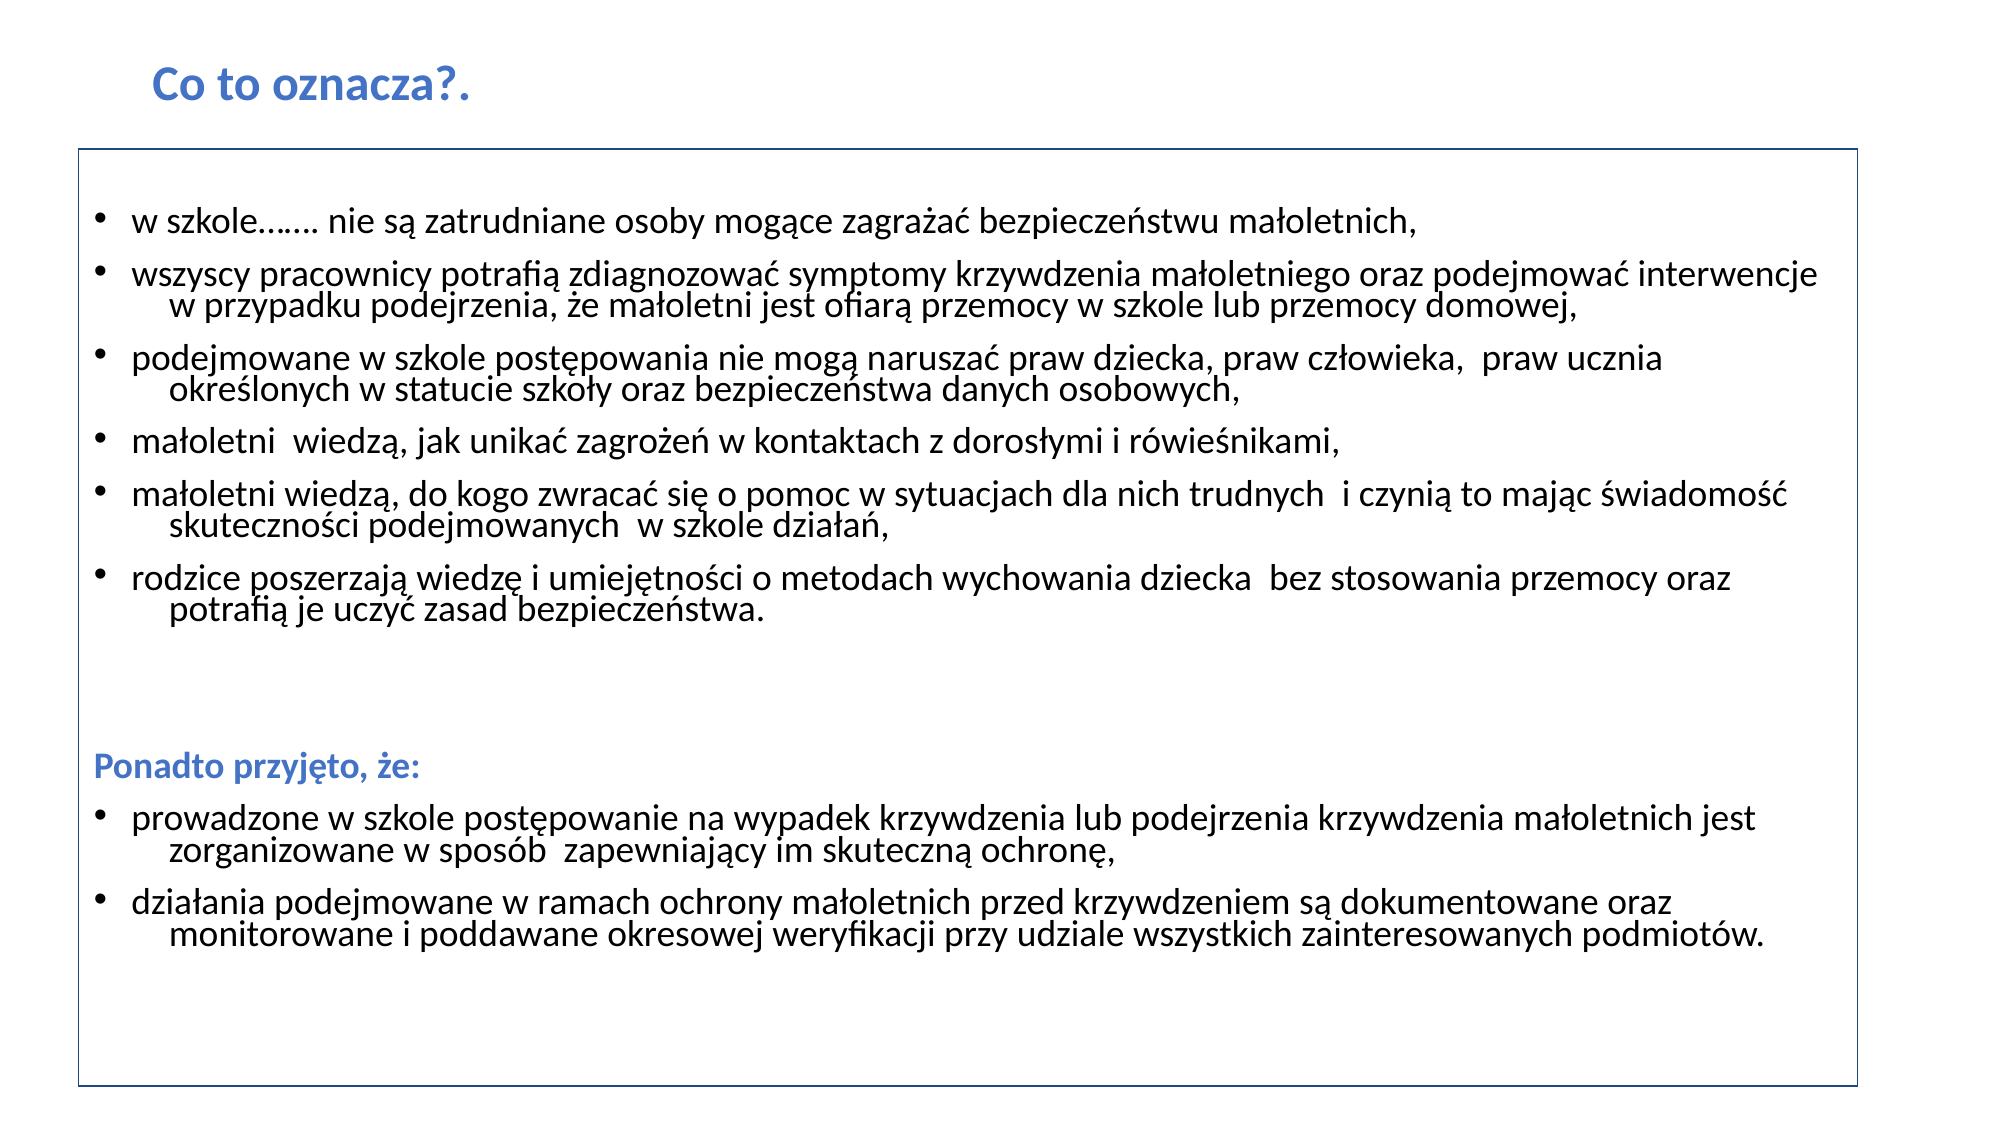

# Co to oznacza?.
w szkole……. nie są zatrudniane osoby mogące zagrażać bezpieczeństwu małoletnich,
wszyscy pracownicy potrafią zdiagnozować symptomy krzywdzenia małoletniego oraz podejmować interwencje w przypadku podejrzenia, że małoletni jest ofiarą przemocy w szkole lub przemocy domowej,
podejmowane w szkole postępowania nie mogą naruszać praw dziecka, praw człowieka, praw ucznia określonych w statucie szkoły oraz bezpieczeństwa danych osobowych,
małoletni wiedzą, jak unikać zagrożeń w kontaktach z dorosłymi i rówieśnikami,
małoletni wiedzą, do kogo zwracać się o pomoc w sytuacjach dla nich trudnych i czynią to mając świadomość skuteczności podejmowanych w szkole działań,
rodzice poszerzają wiedzę i umiejętności o metodach wychowania dziecka bez stosowania przemocy oraz potrafią je uczyć zasad bezpieczeństwa.
Ponadto przyjęto, że:
prowadzone w szkole postępowanie na wypadek krzywdzenia lub podejrzenia krzywdzenia małoletnich jest zorganizowane w sposób zapewniający im skuteczną ochronę,
działania podejmowane w ramach ochrony małoletnich przed krzywdzeniem są dokumentowane oraz monitorowane i poddawane okresowej weryfikacji przy udziale wszystkich zainteresowanych podmiotów.